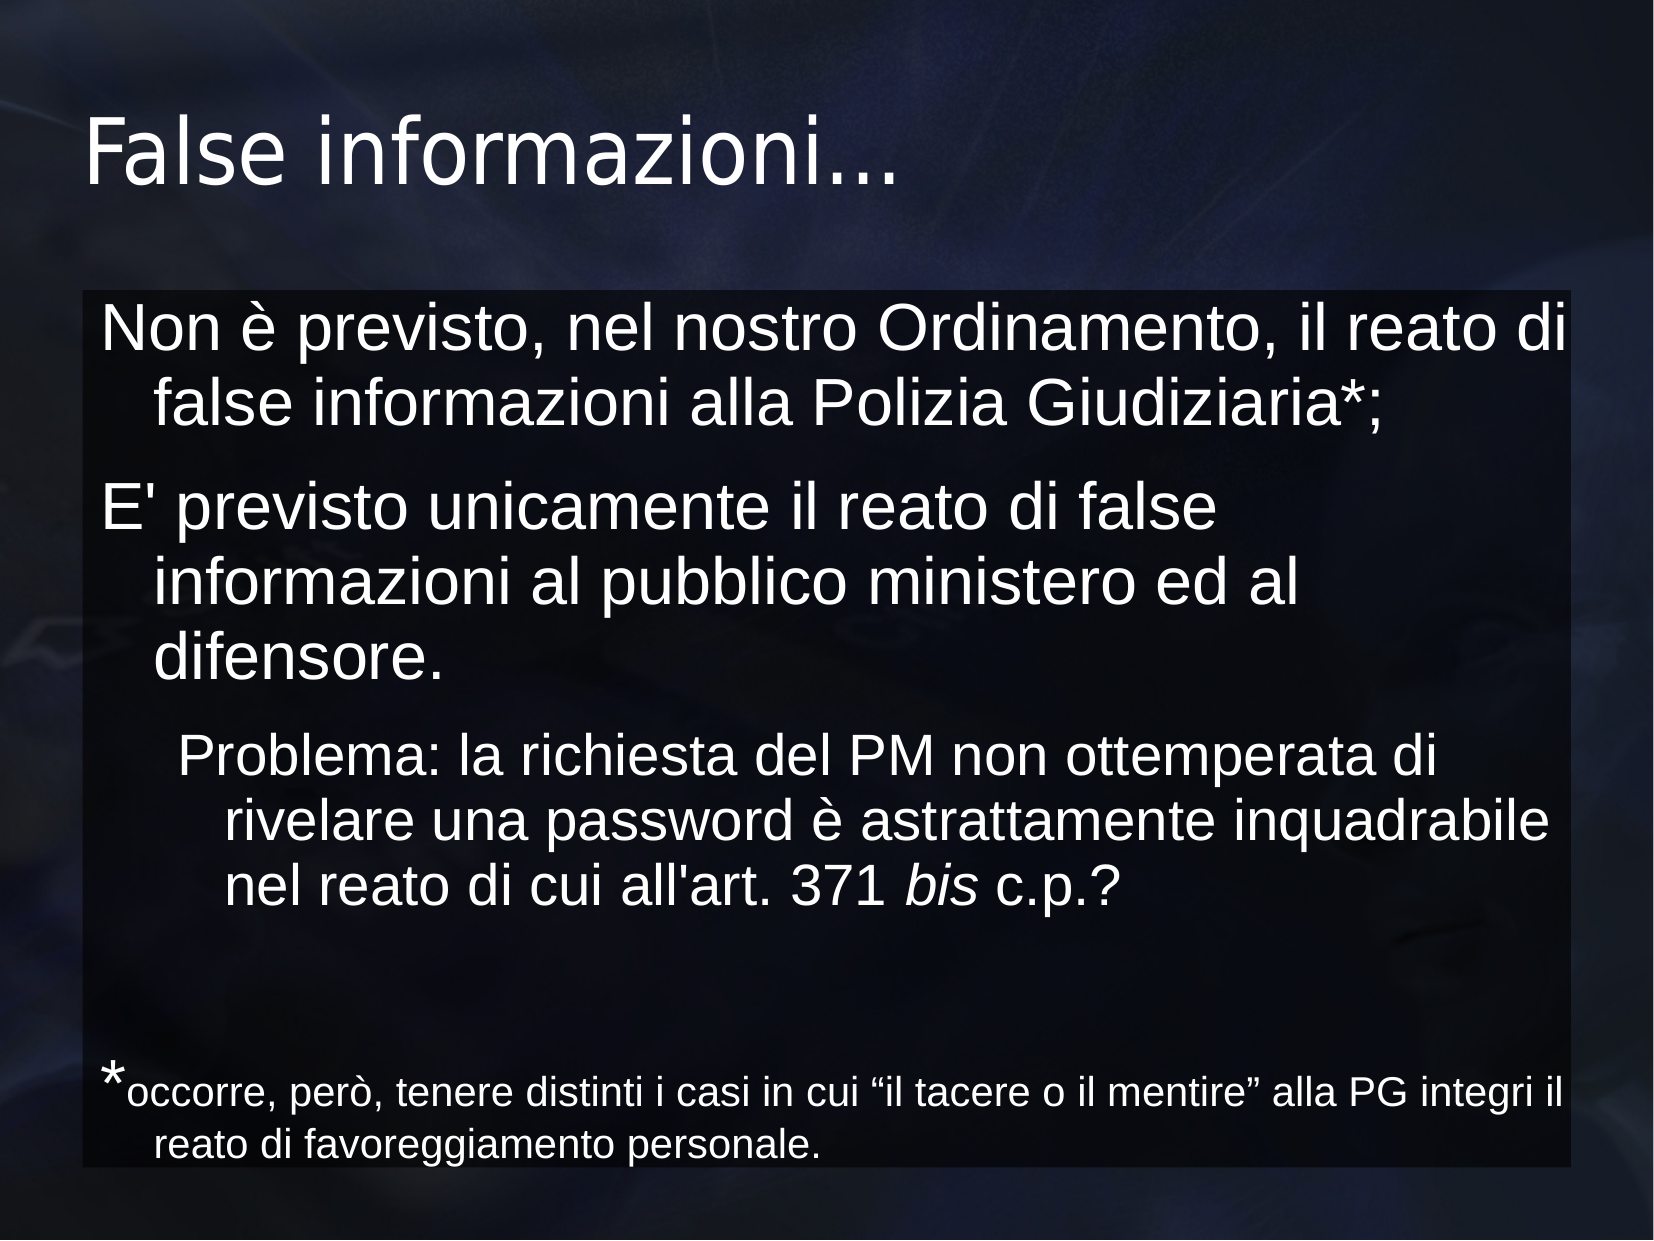

# False informazioni...
Non è previsto, nel nostro Ordinamento, il reato di false informazioni alla Polizia Giudiziaria*;
E' previsto unicamente il reato di false informazioni al pubblico ministero ed al difensore.
Problema: la richiesta del PM non ottemperata di rivelare una password è astrattamente inquadrabile nel reato di cui all'art. 371 bis c.p.?
*occorre, però, tenere distinti i casi in cui “il tacere o il mentire” alla PG integri il reato di favoreggiamento personale.